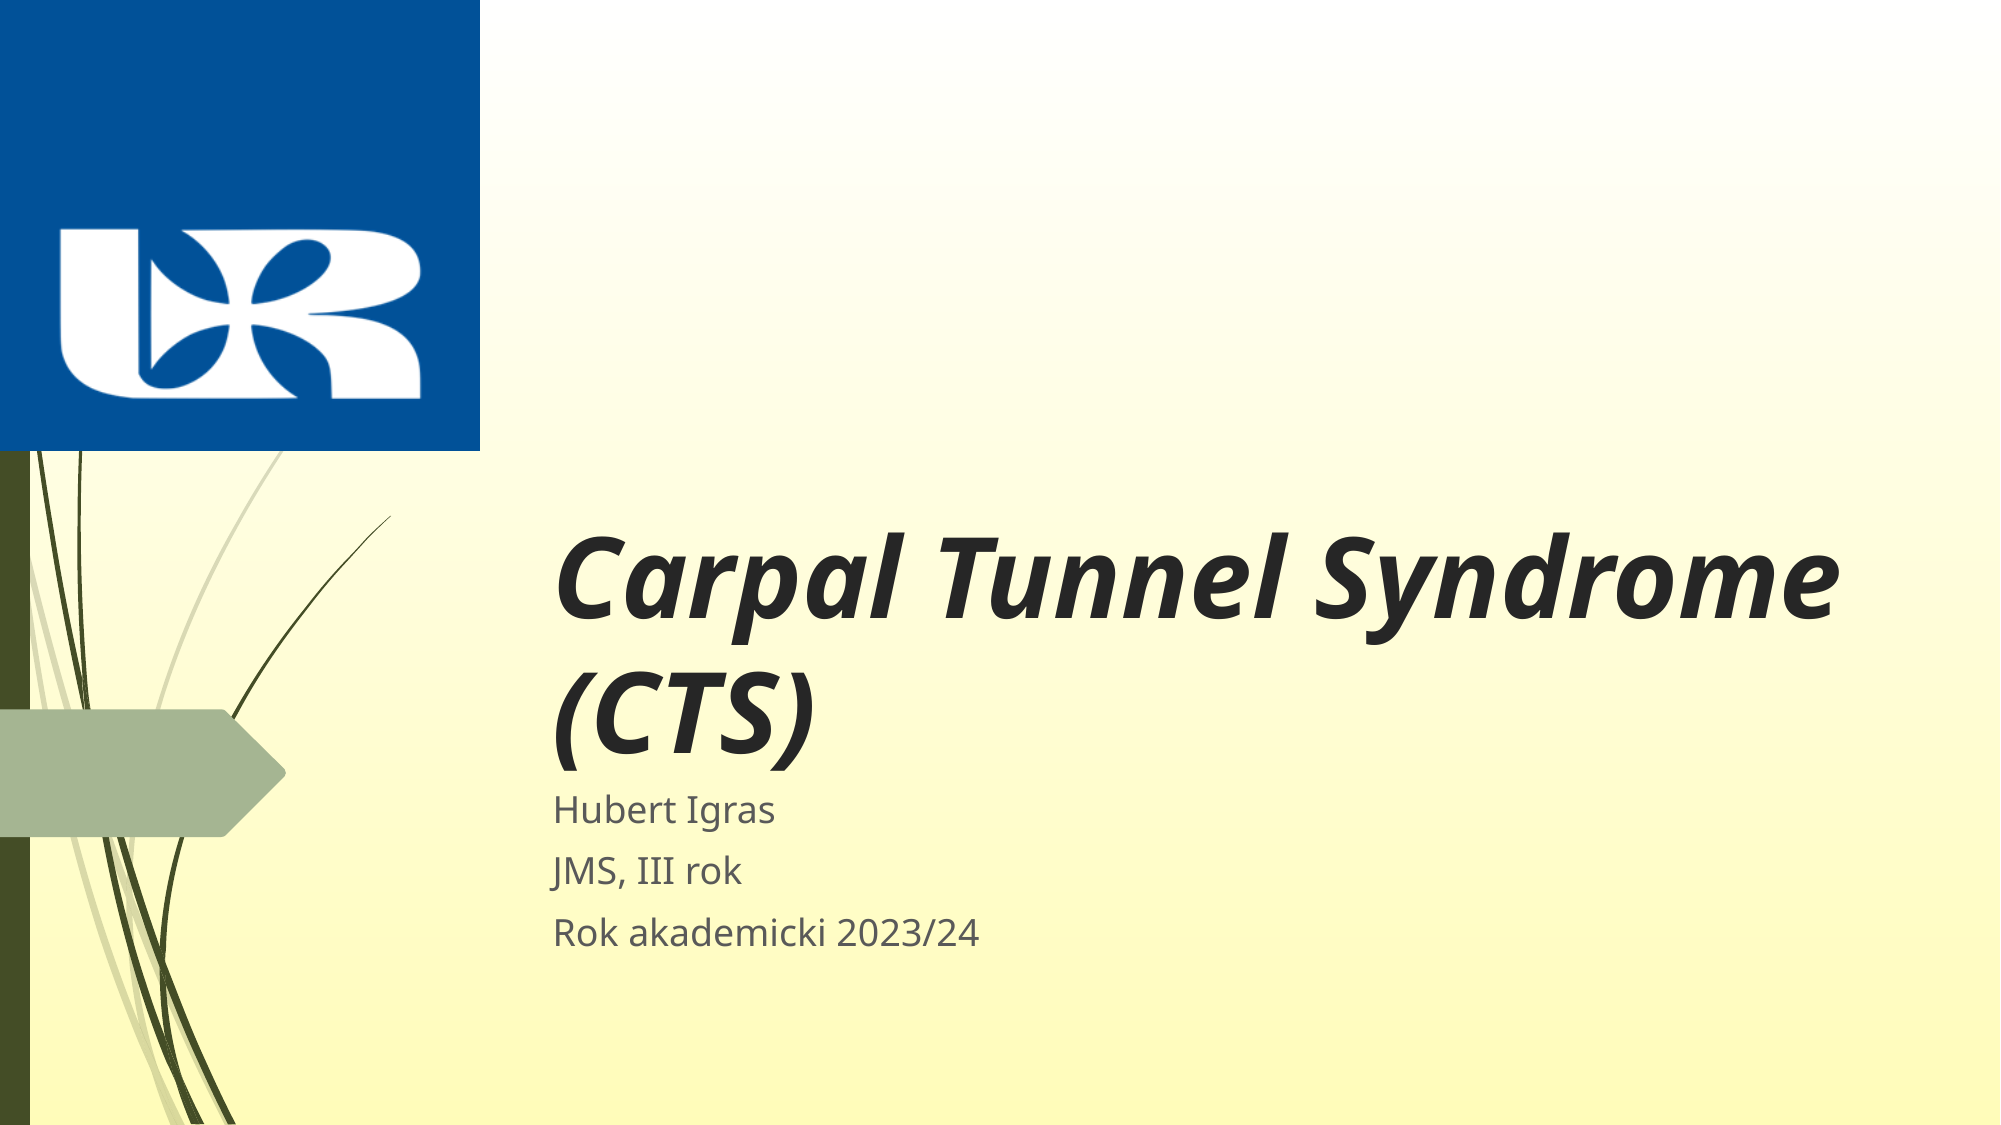

# Carpal Tunnel Syndrome (CTS)
Hubert Igras
JMS, III rok
Rok akademicki 2023/24